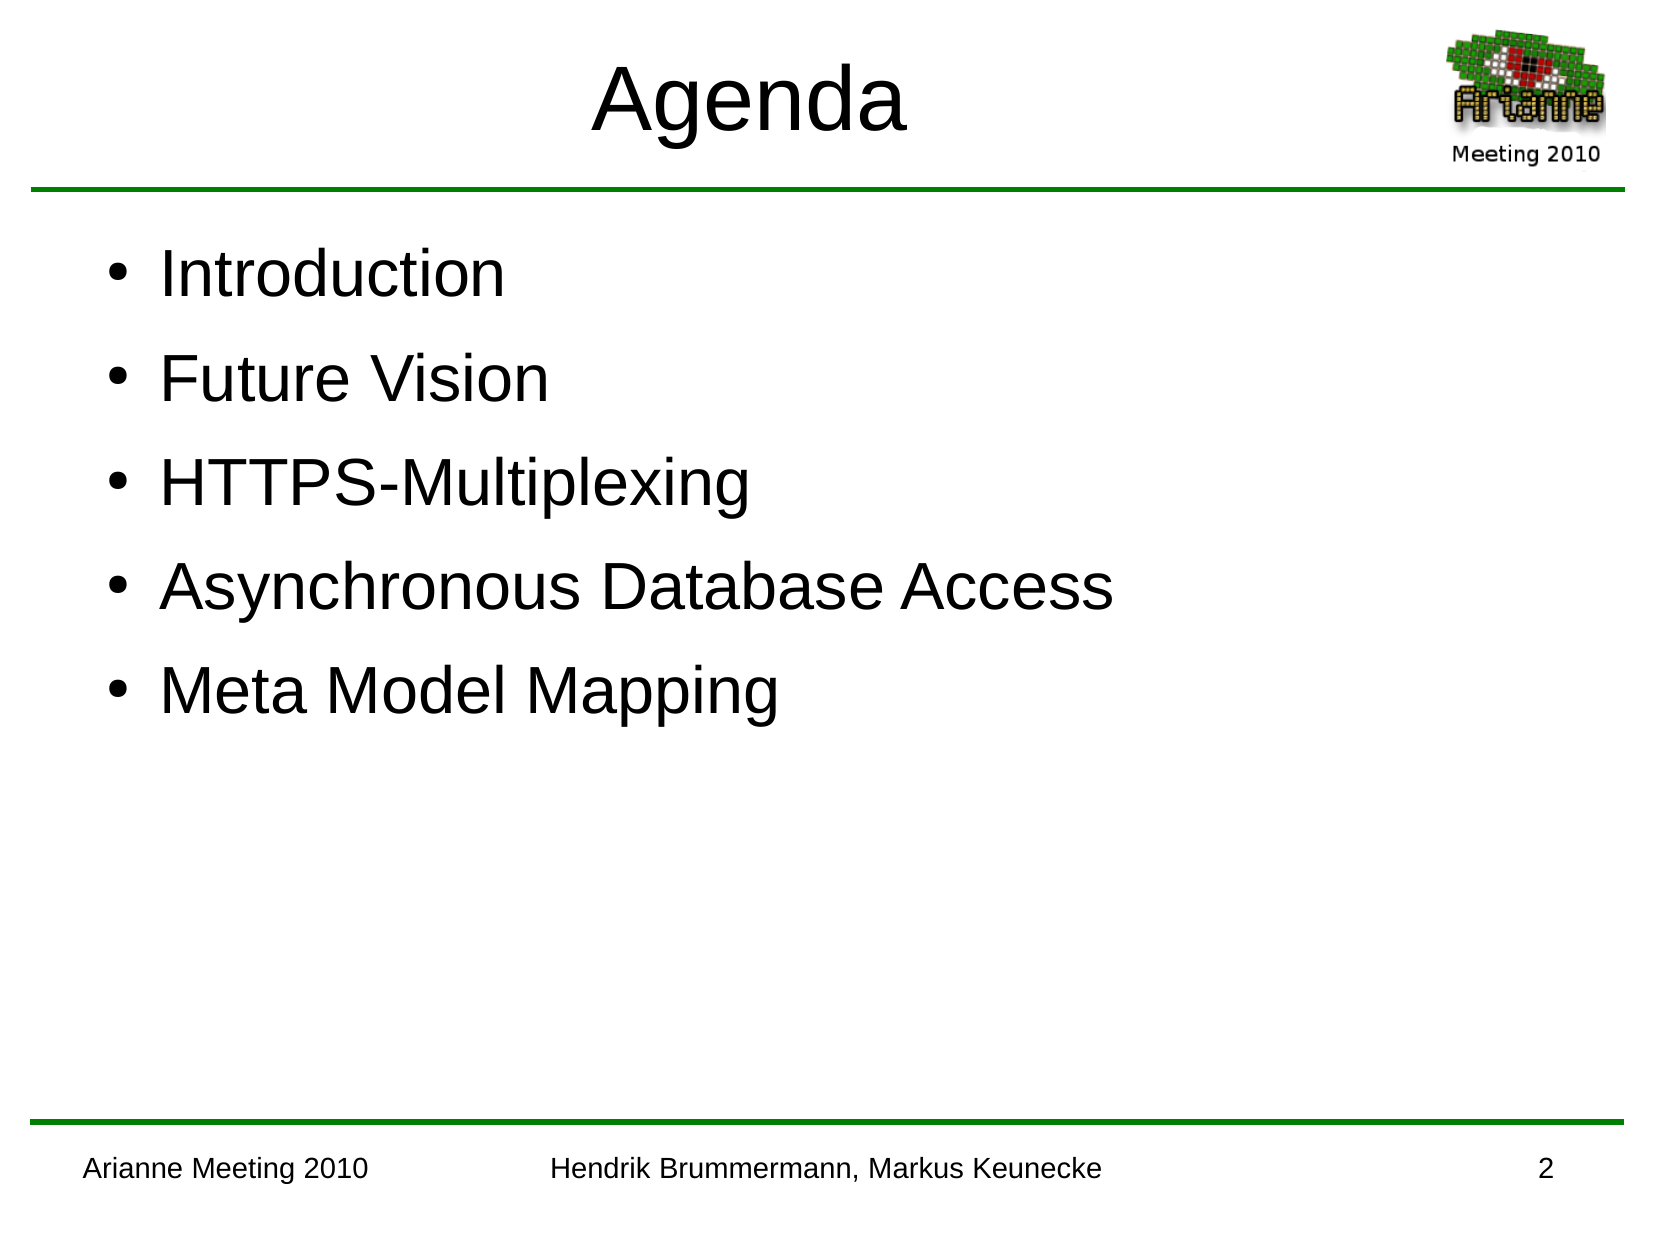

# Agenda
Introduction
Future Vision
HTTPS-Multiplexing
Asynchronous Database Access
Meta Model Mapping
2010-03-13
2